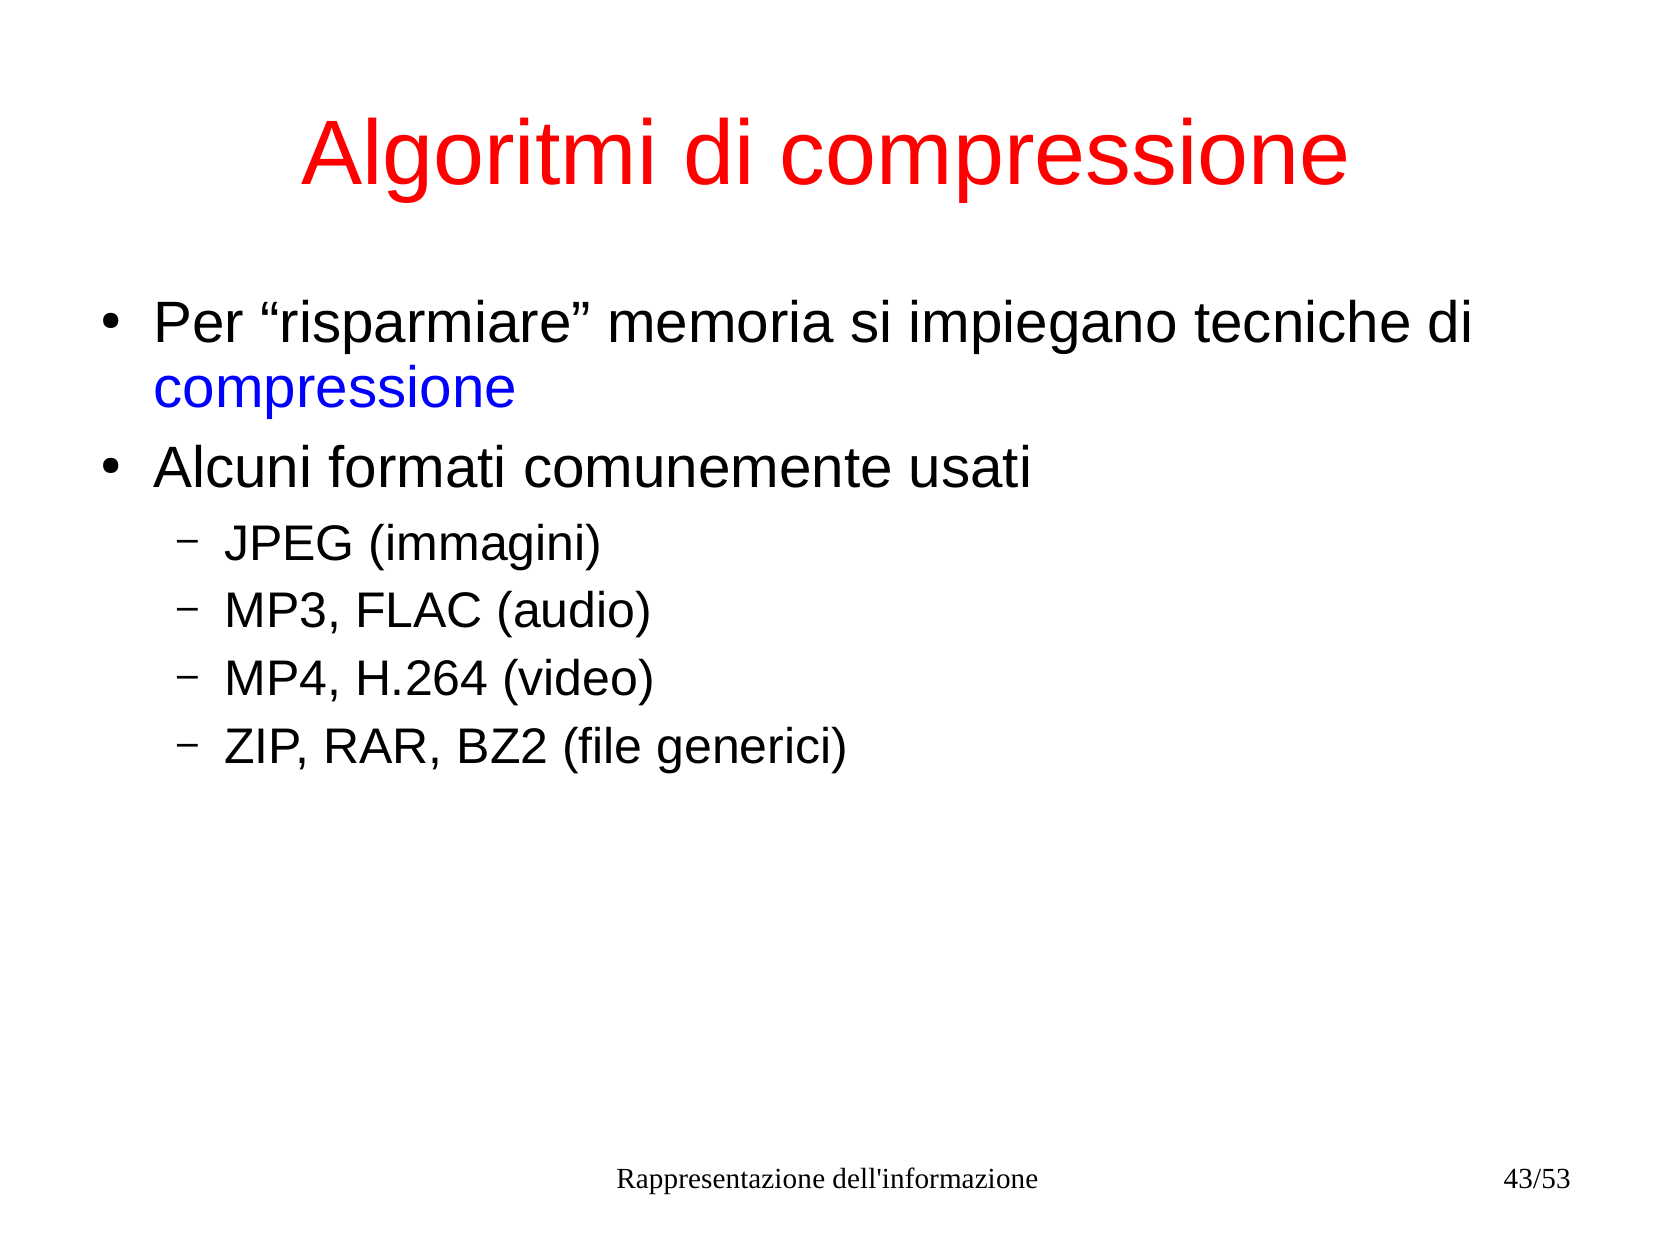

# Algoritmi di compressione
Per “risparmiare” memoria si impiegano tecniche di compressione
Alcuni formati comunemente usati
JPEG (immagini)
MP3, FLAC (audio)
MP4, H.264 (video)
ZIP, RAR, BZ2 (file generici)
Rappresentazione dell'informazione
43